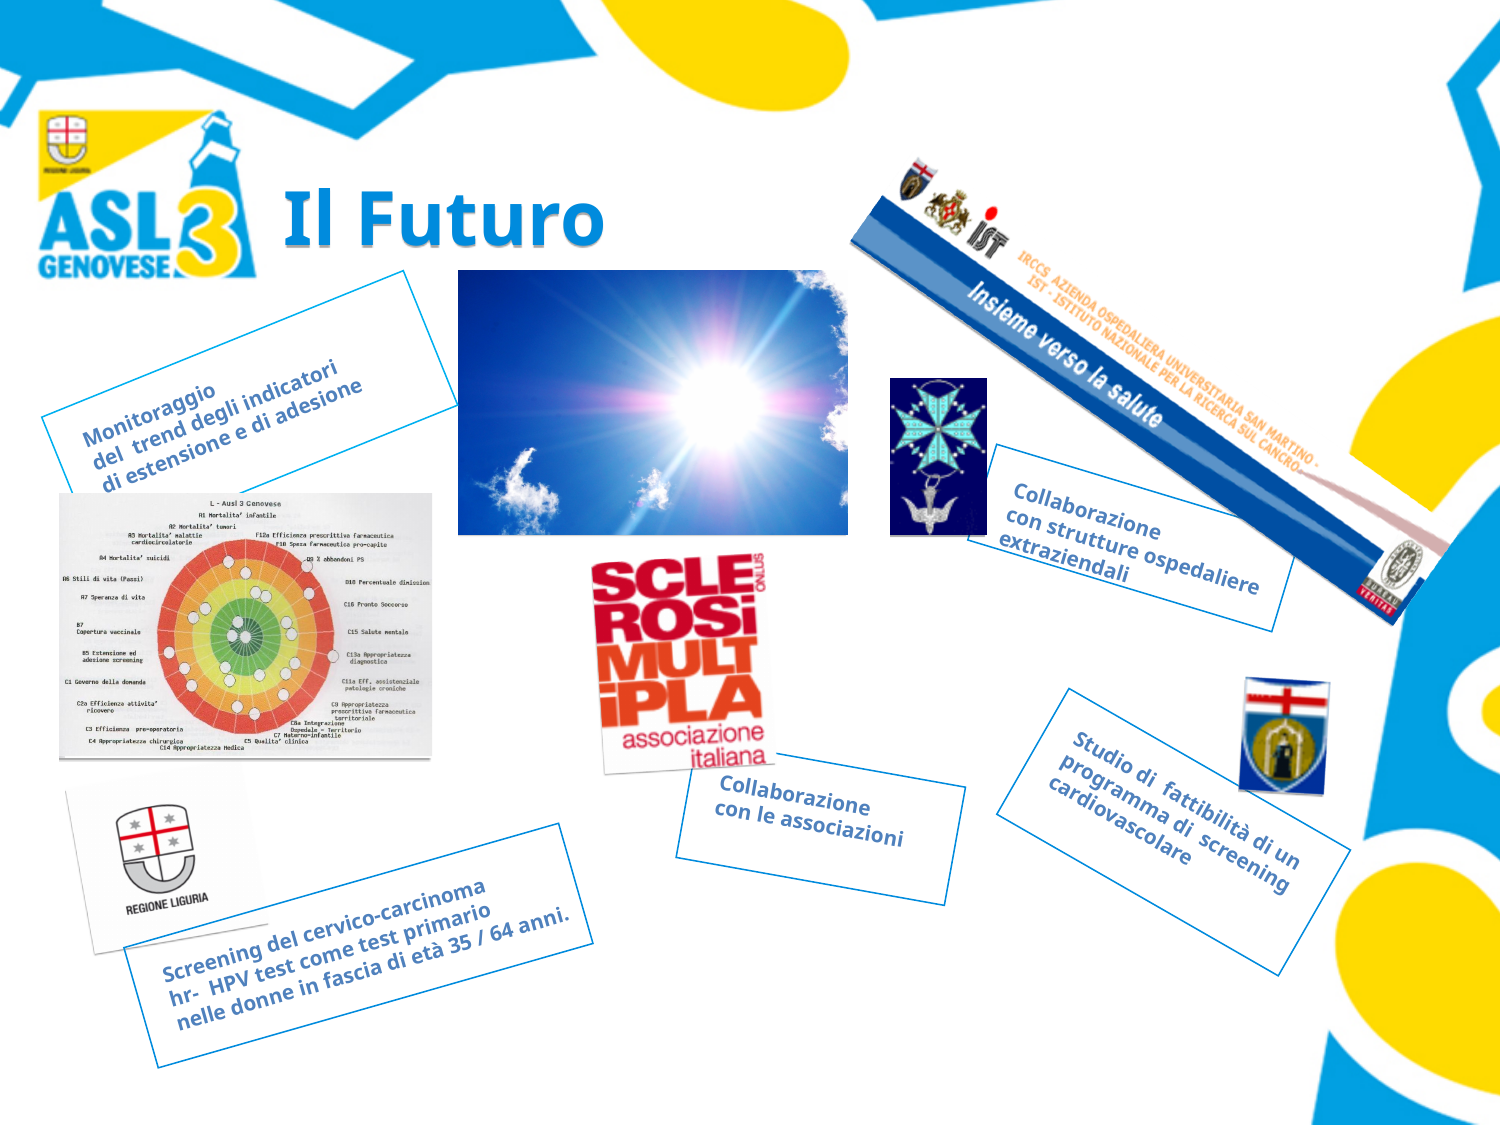

# Il Futuro
Monitoraggio
del trend degli indicatori
di estensione e di adesione
Collaborazione
con strutture ospedaliere extraziendali
Studio di fattibilità di un programma di screening cardiovascolare
Collaborazione
con le associazioni
Screening del cervico-carcinoma
hr- HPV test come test primario
nelle donne in fascia di età 35 / 64 anni.